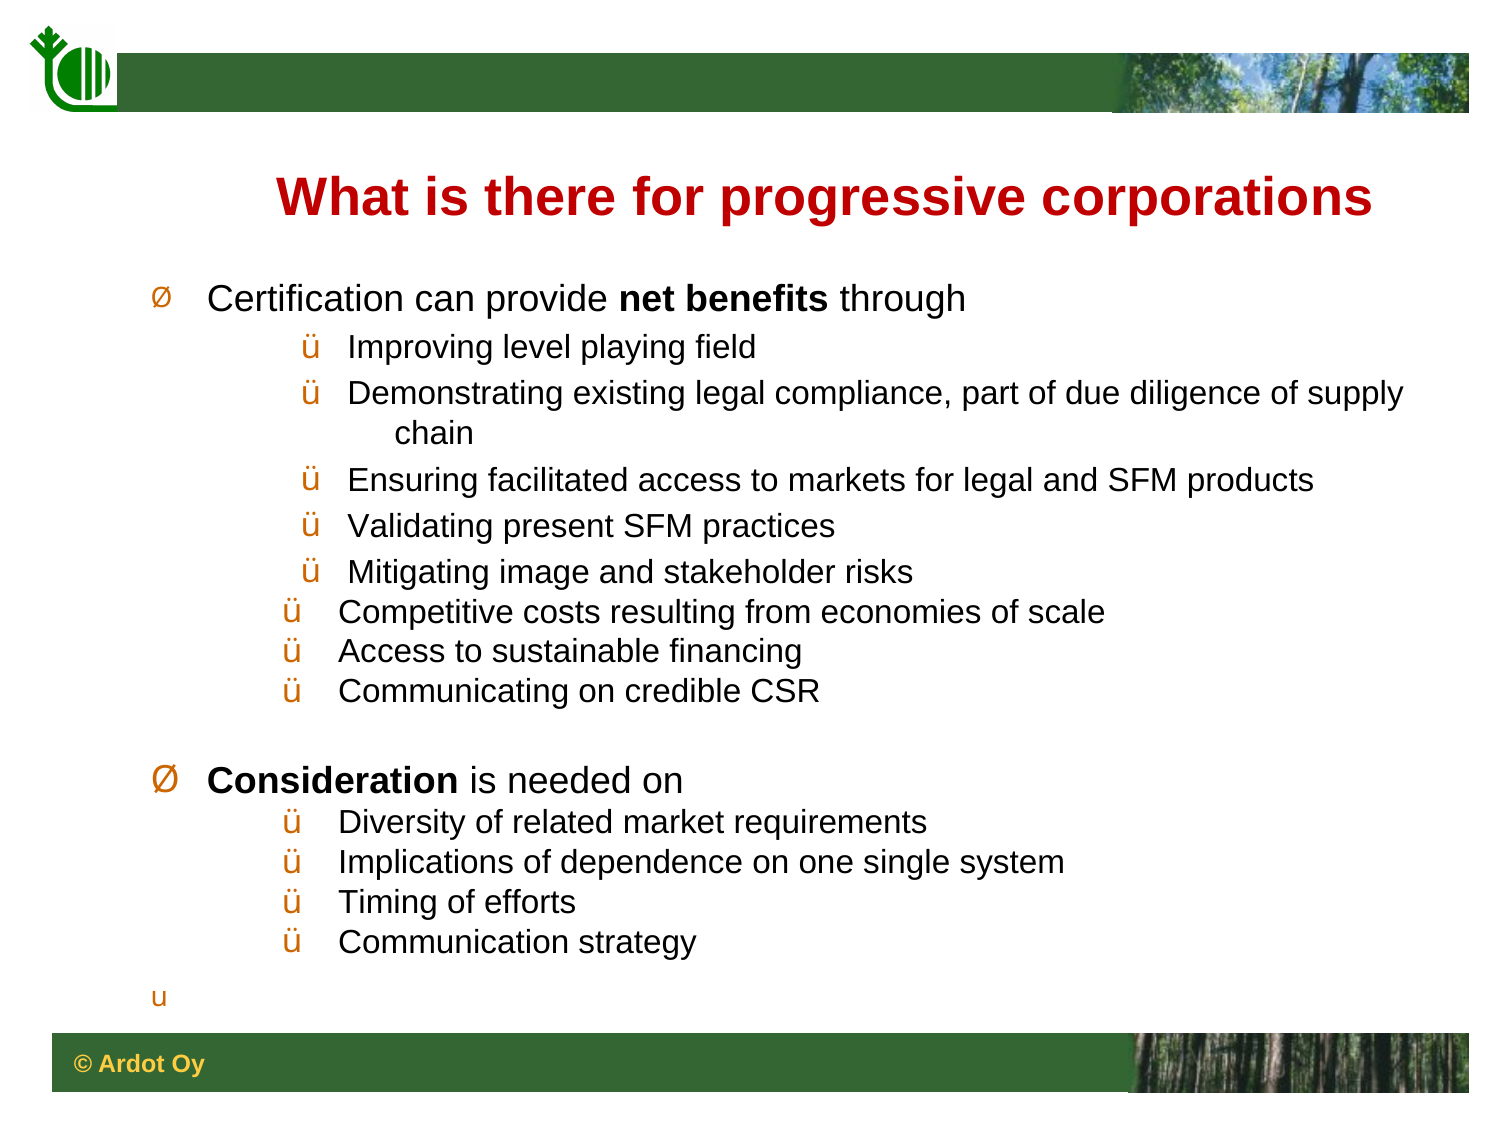

# What is there for progressive corporations
Certification can provide net benefits through
Improving level playing field
Demonstrating existing legal compliance, part of due diligence of supply chain
Ensuring facilitated access to markets for legal and SFM products
Validating present SFM practices
Mitigating image and stakeholder risks
Competitive costs resulting from economies of scale
Access to sustainable financing
Communicating on credible CSR
Consideration is needed on
Diversity of related market requirements
Implications of dependence on one single system
Timing of efforts
Communication strategy